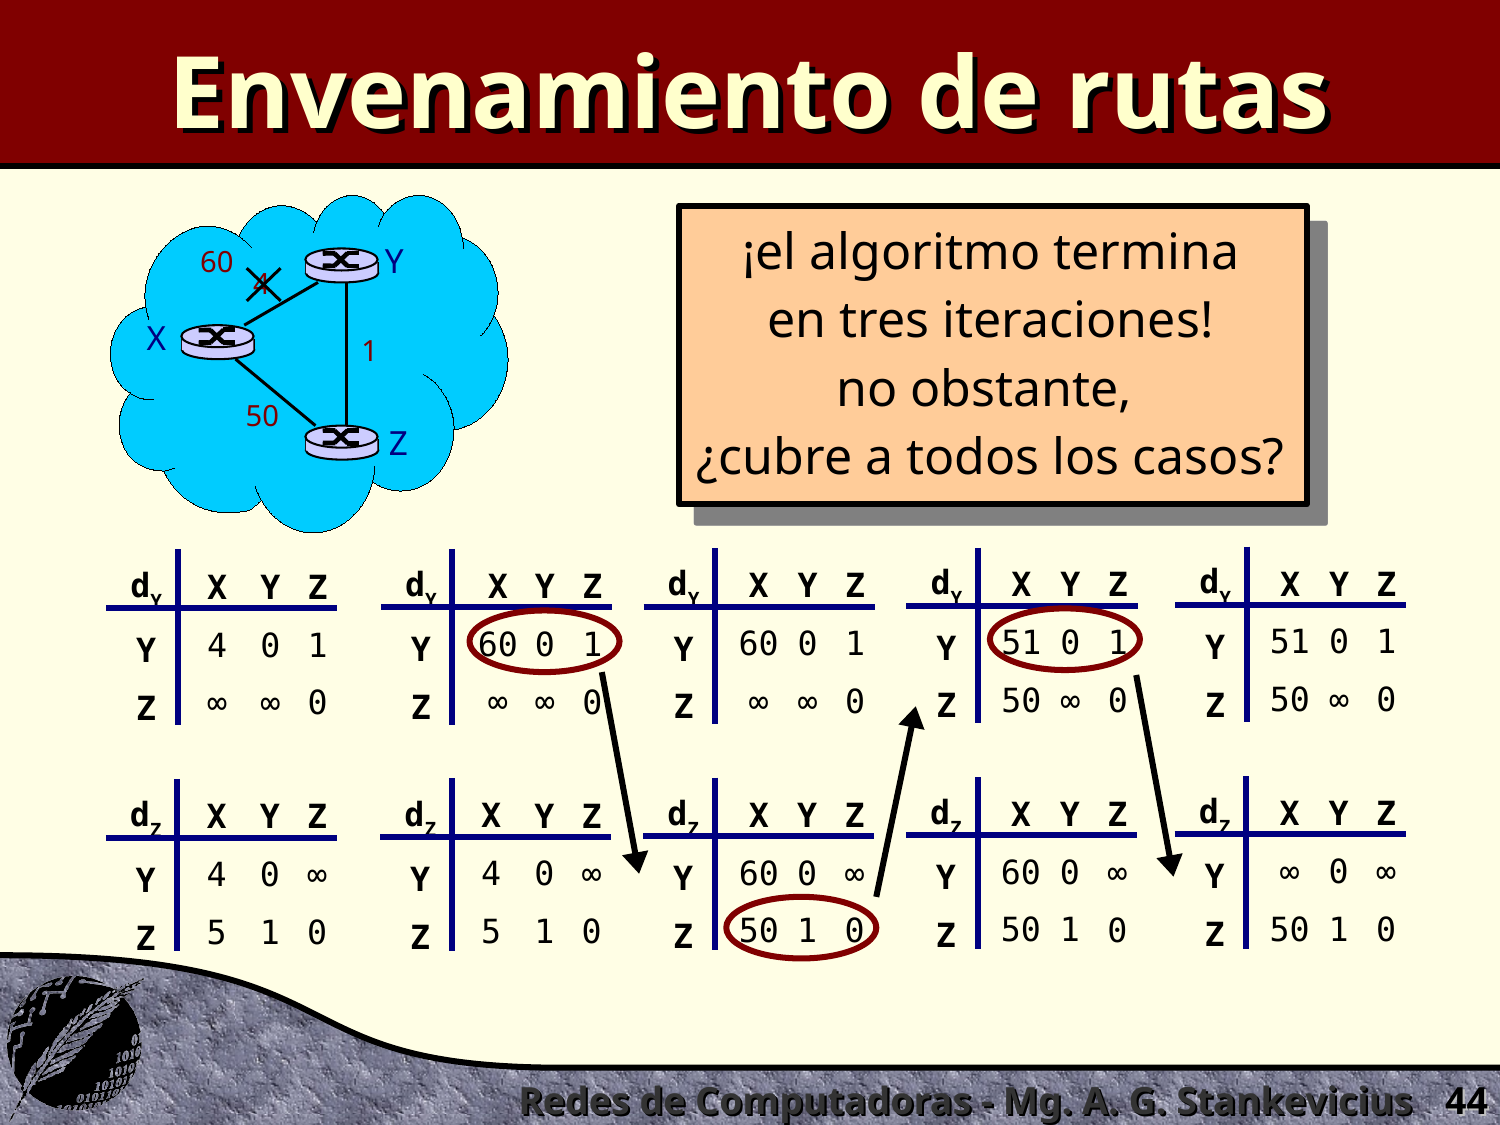

# Envenamiento de rutas
¡el algoritmo termina
en tres iteraciones!
no obstante,
¿cubre a todos los casos?
Y
60
4
X
1
50
Z
dY
Y
Z
X
51
50
Y
0
∞
Z
1
0
dZ
Y
Z
X
∞
50
Y
0
1
Z
∞
0
dY
Y
Z
X
51
50
Y
0
∞
Z
1
0
dZ
Y
Z
X
60
50
Y
0
1
Z
∞
0
dY
Y
Z
X
60
∞
Y
0
∞
Z
1
0
dZ
Y
Z
X
60
50
Y
0
1
Z
∞
0
dY
Y
Z
X
60
∞
Y
0
∞
Z
1
0
dZ
Y
Z
X
4
5
Y
0
1
Z
∞
0
dY
Y
Z
X
4
∞
Y
0
∞
Z
1
0
dZ
Y
Z
X
4
5
Y
0
1
Z
∞
0
44